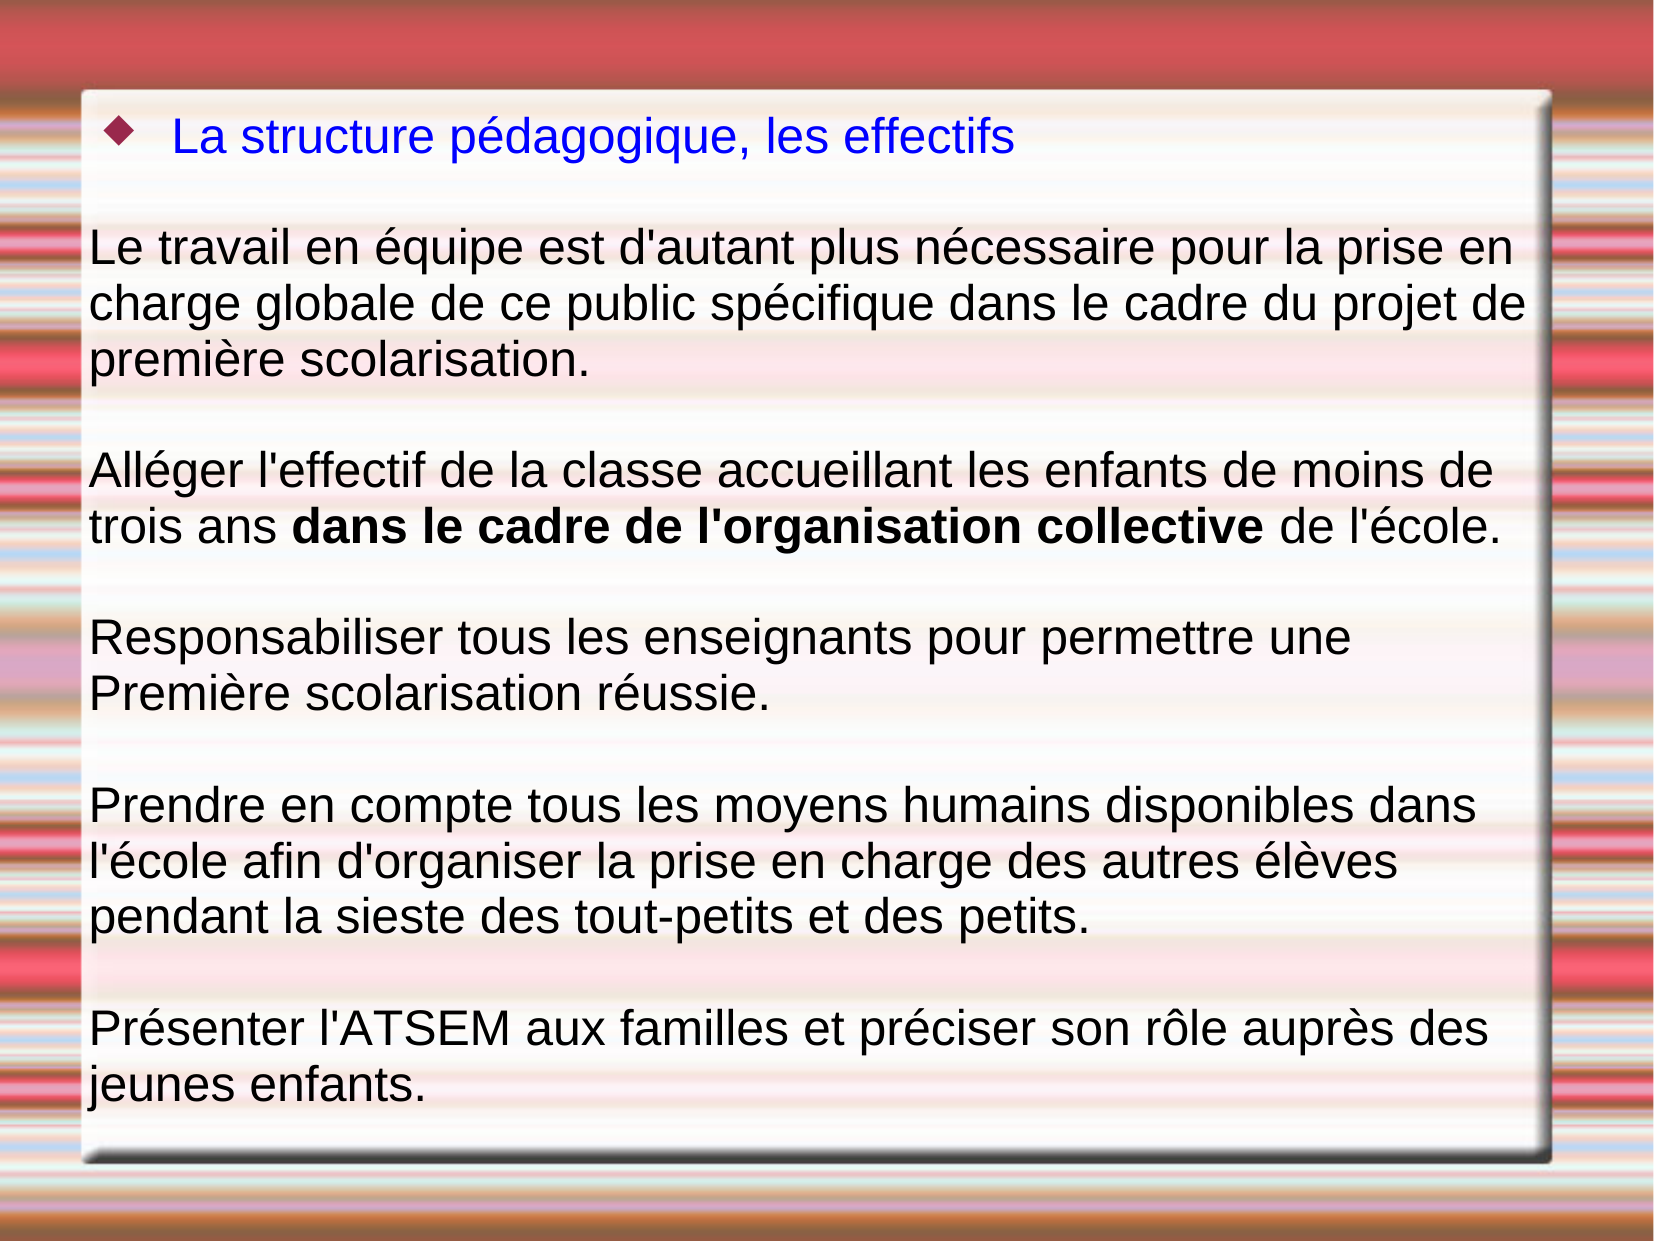

# La structure pédagogique, les effectifs
Le travail en équipe est d'autant plus nécessaire pour la prise en charge globale de ce public spécifique dans le cadre du projet de première scolarisation.
Alléger l'effectif de la classe accueillant les enfants de moins de trois ans dans le cadre de l'organisation collective de l'école.
Responsabiliser tous les enseignants pour permettre une
Première scolarisation réussie.
Prendre en compte tous les moyens humains disponibles dans l'école afin d'organiser la prise en charge des autres élèves
pendant la sieste des tout-petits et des petits.
Présenter l'ATSEM aux familles et préciser son rôle auprès des jeunes enfants.